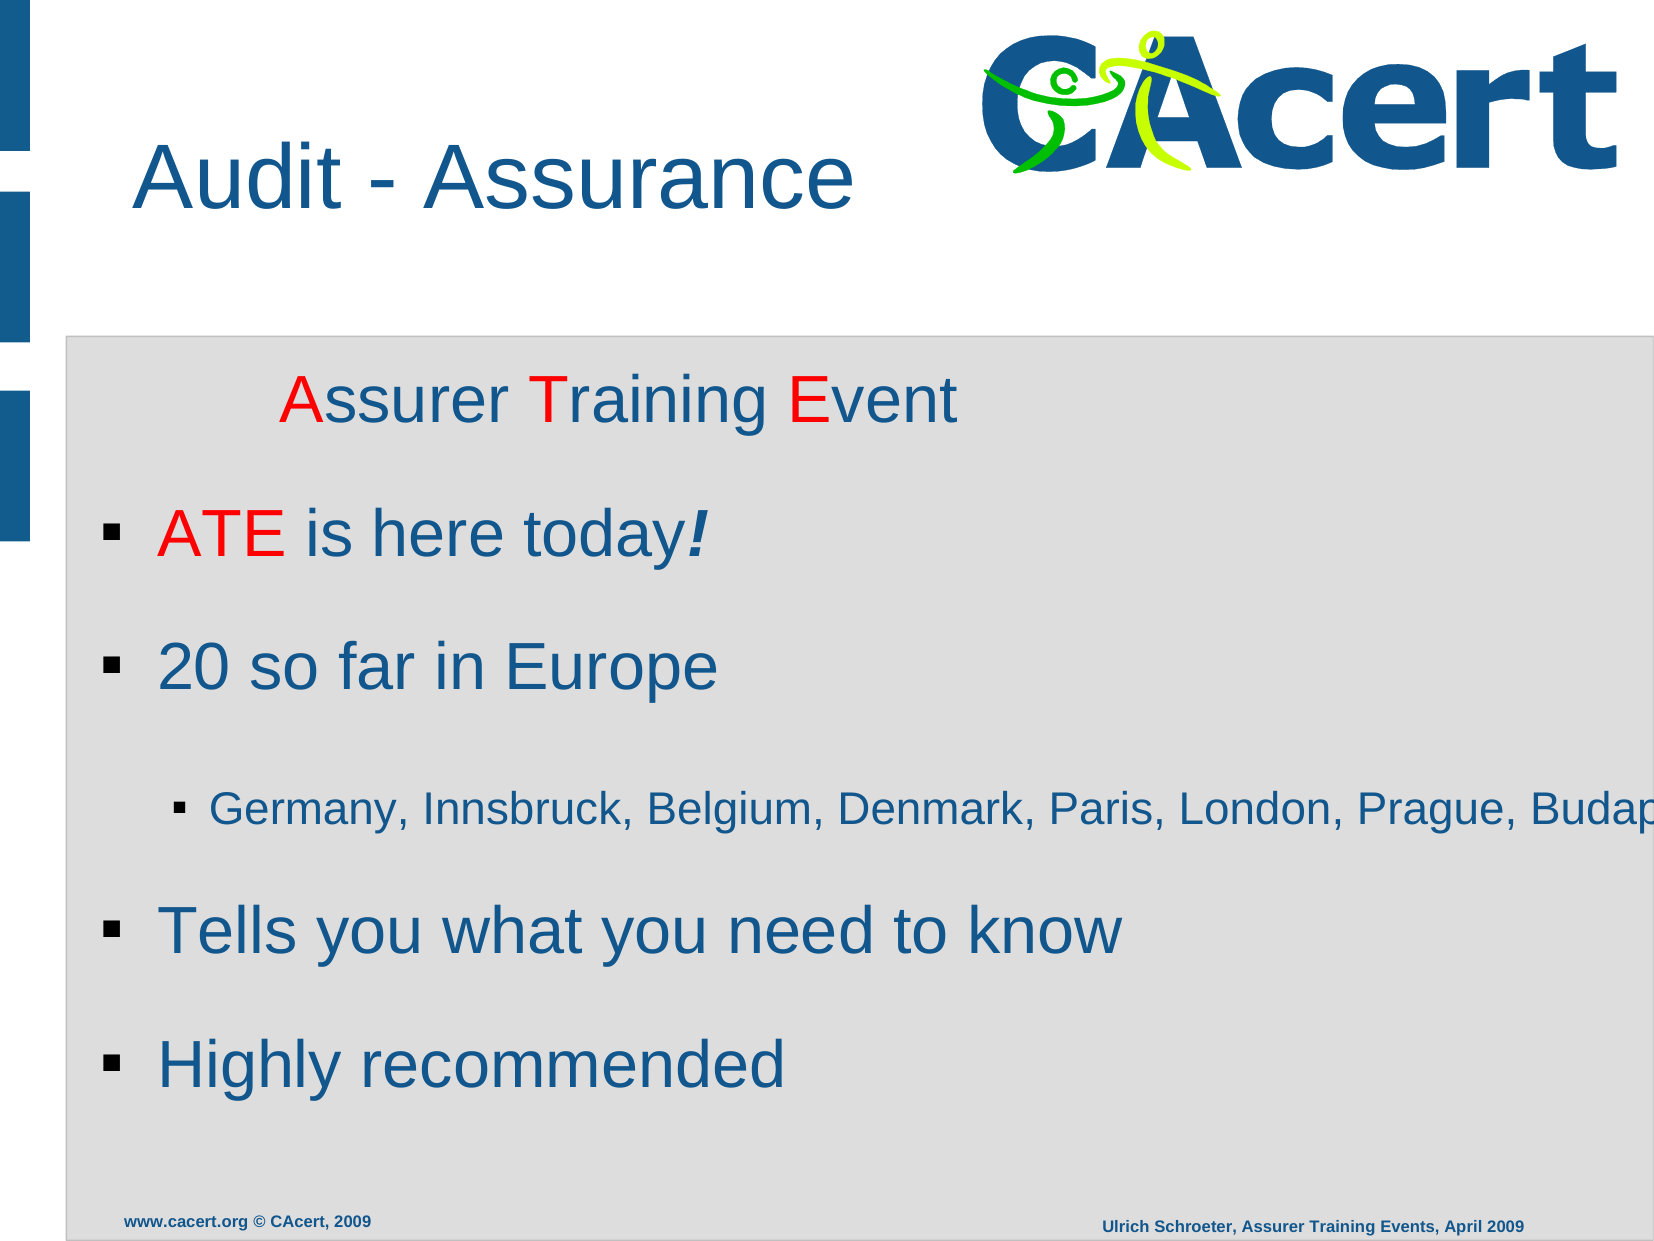

Audit - Assurance
Assurer Training Event
 ATE is here today!
 20 so far in Europe
Germany, Innsbruck, Belgium, Denmark, Paris, London, Prague, Budapest
 Tells you what you need to know
 Highly recommended